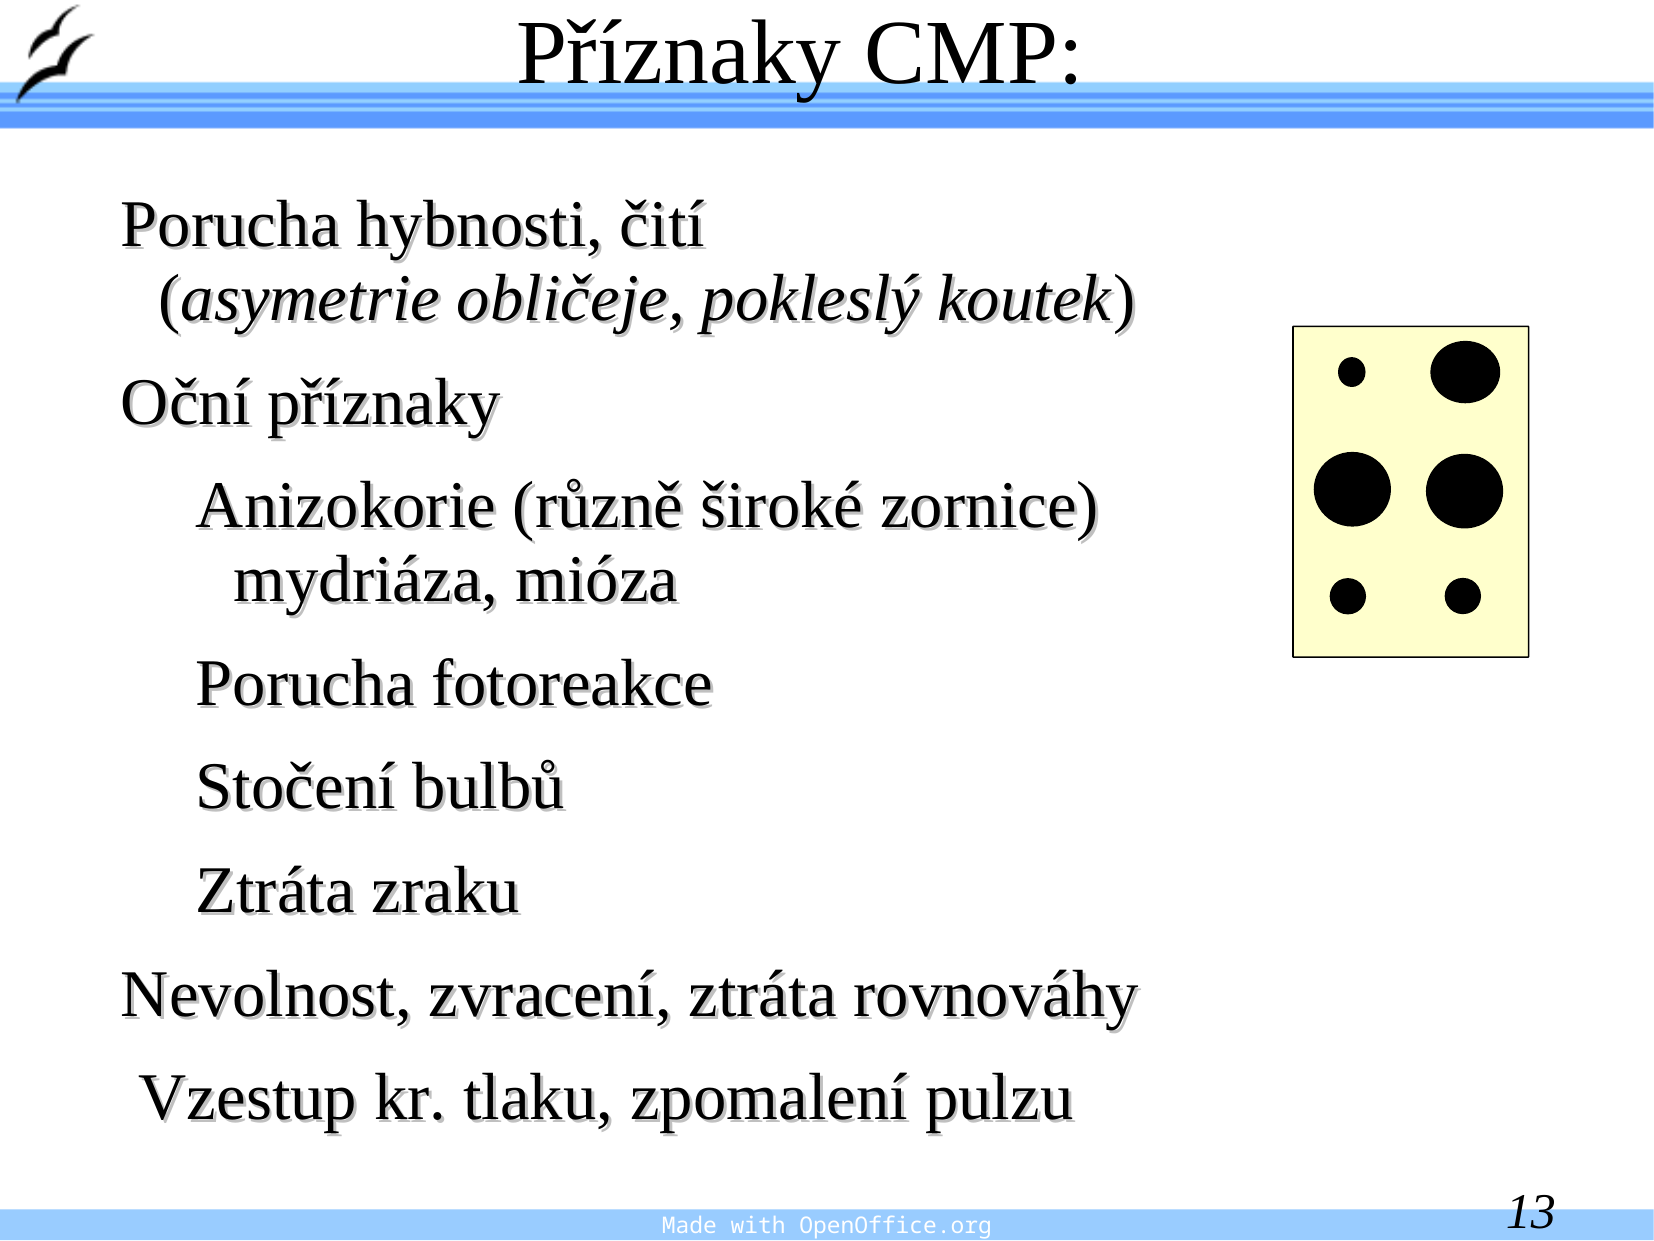

# Příznaky CMP:
Porucha hybnosti, čití
(asymetrie obličeje, pokleslý koutek)
Oční příznaky
Anizokorie (různě široké zornice)
mydriáza, mióza
Porucha fotoreakce
Stočení bulbů
Ztráta zraku
Nevolnost, zvracení, ztráta rovnováhy
Vzestup kr. tlaku, zpomalení pulzu